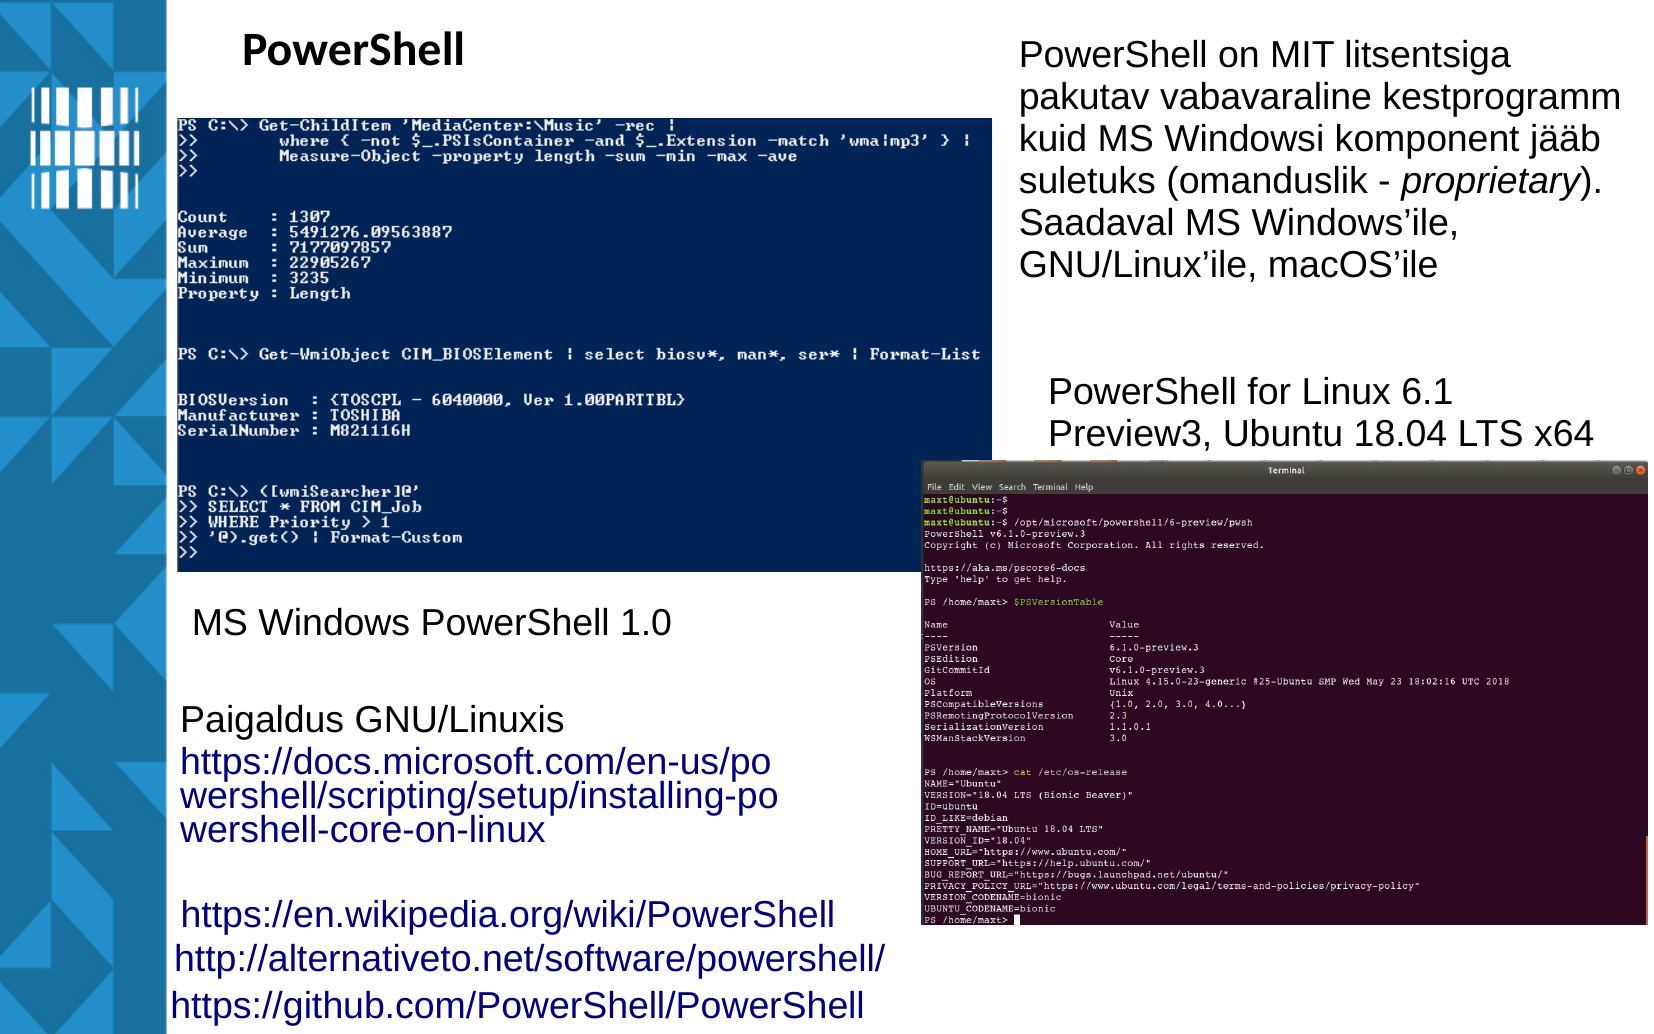

# PowerShell
PowerShell on MIT litsentsiga pakutav vabavaraline kestprogramm kuid MS Windowsi komponent jääb suletuks (omanduslik - proprietary).
Saadaval MS Windows’ile, GNU/Linux’ile, macOS’ile
PowerShell for Linux 6.1 Preview3, Ubuntu 18.04 LTS x64
MS Windows PowerShell 1.0
Paigaldus GNU/Linuxis https://docs.microsoft.com/en-us/powershell/scripting/setup/installing-powershell-core-on-linux
https://en.wikipedia.org/wiki/PowerShell
http://alternativeto.net/software/powershell/
https://github.com/PowerShell/PowerShell